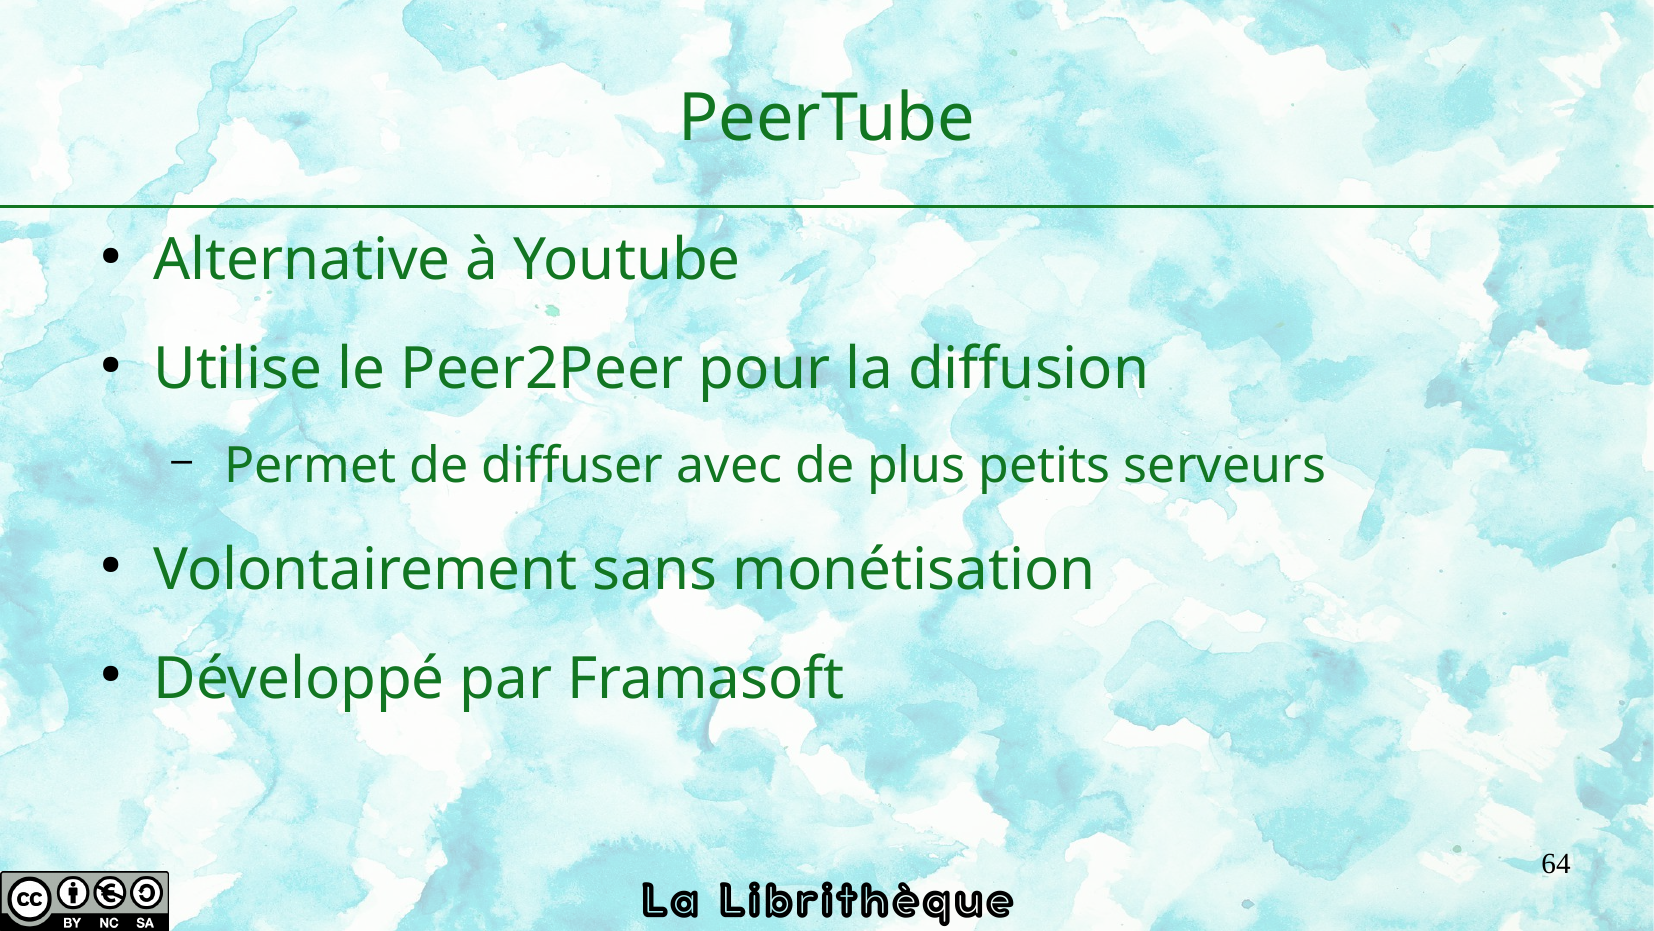

# PeerTube
Alternative à Youtube
Utilise le Peer2Peer pour la diffusion
Permet de diffuser avec de plus petits serveurs
Volontairement sans monétisation
Développé par Framasoft
64